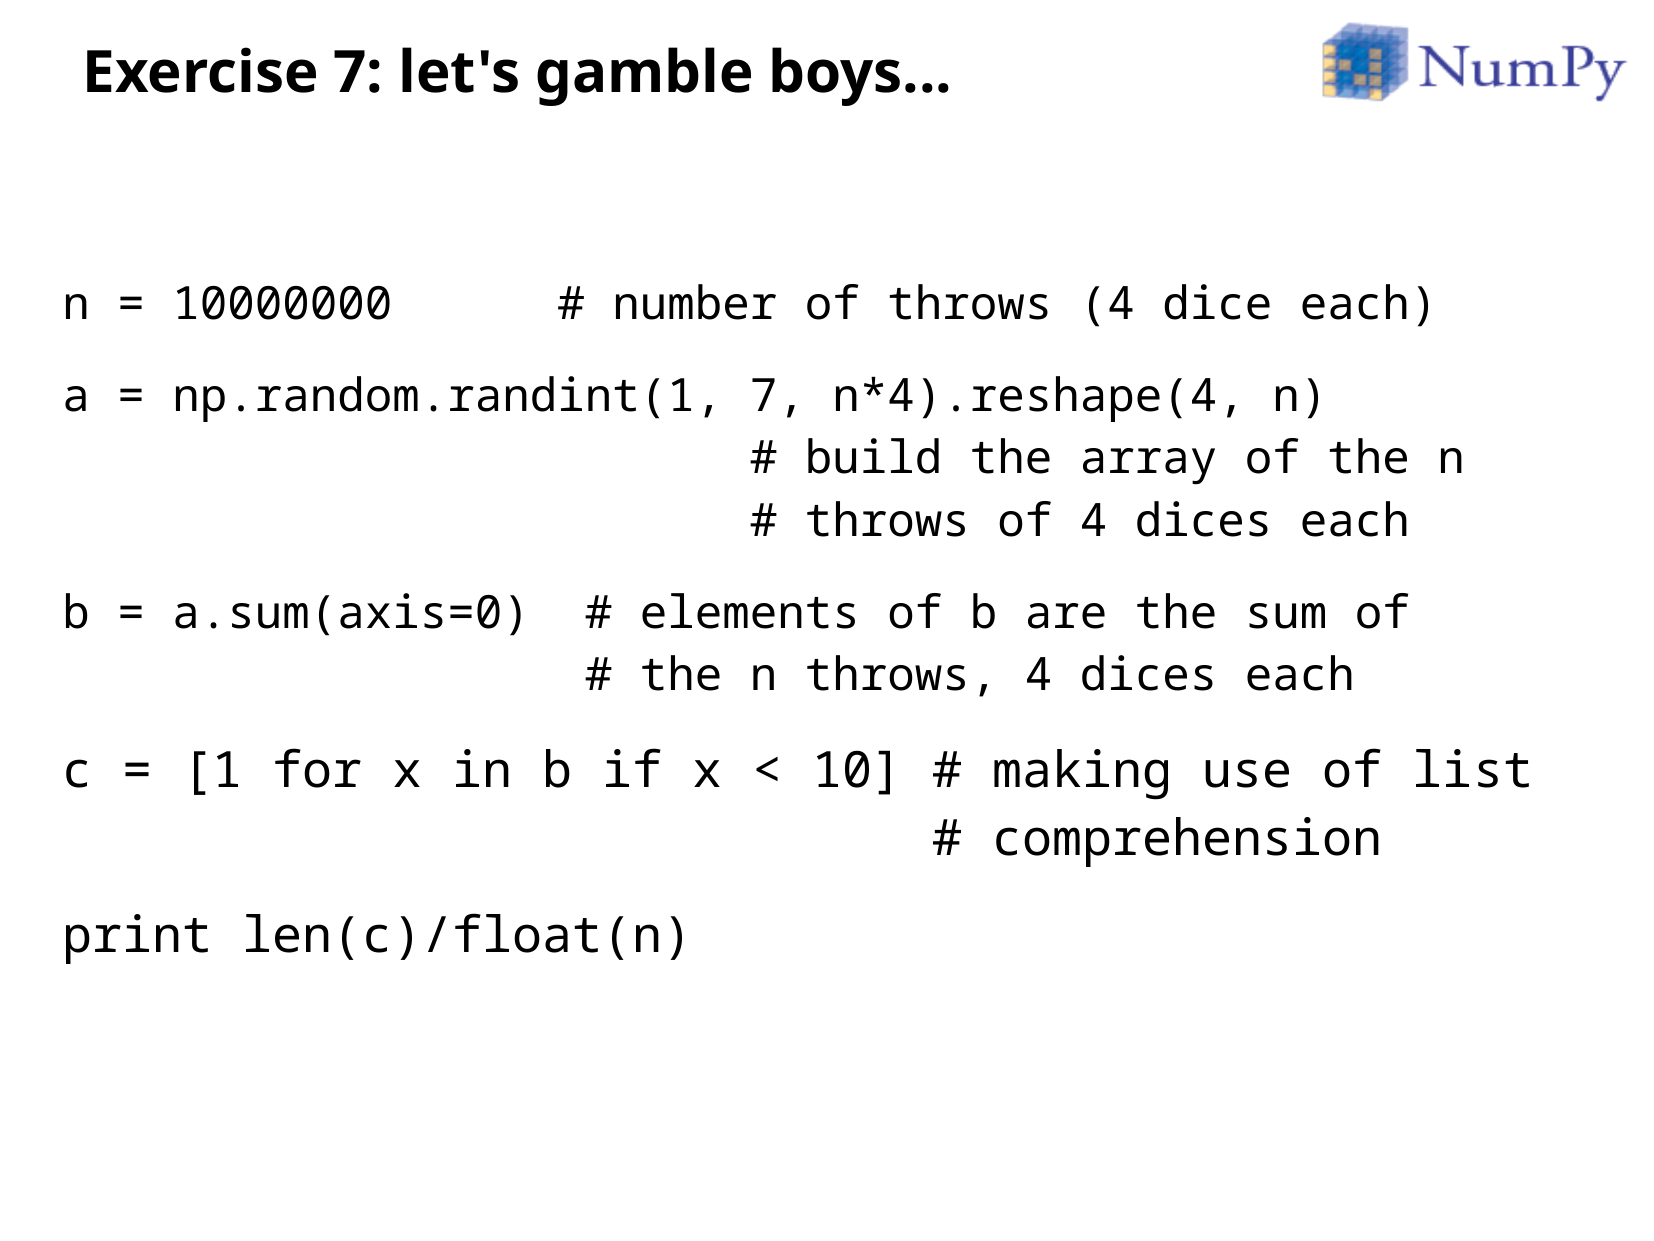

# Exercise 7: let's gamble boys...
n = 10000000 # number of throws (4 dice each)
a = np.random.randint(1, 7, n*4).reshape(4, n) # build the array of the n # throws of 4 dices each
b = a.sum(axis=0) # elements of b are the sum of # the n throws, 4 dices each
c = [1 for x in b if x < 10] # making use of list # comprehension
print len(c)/float(n)